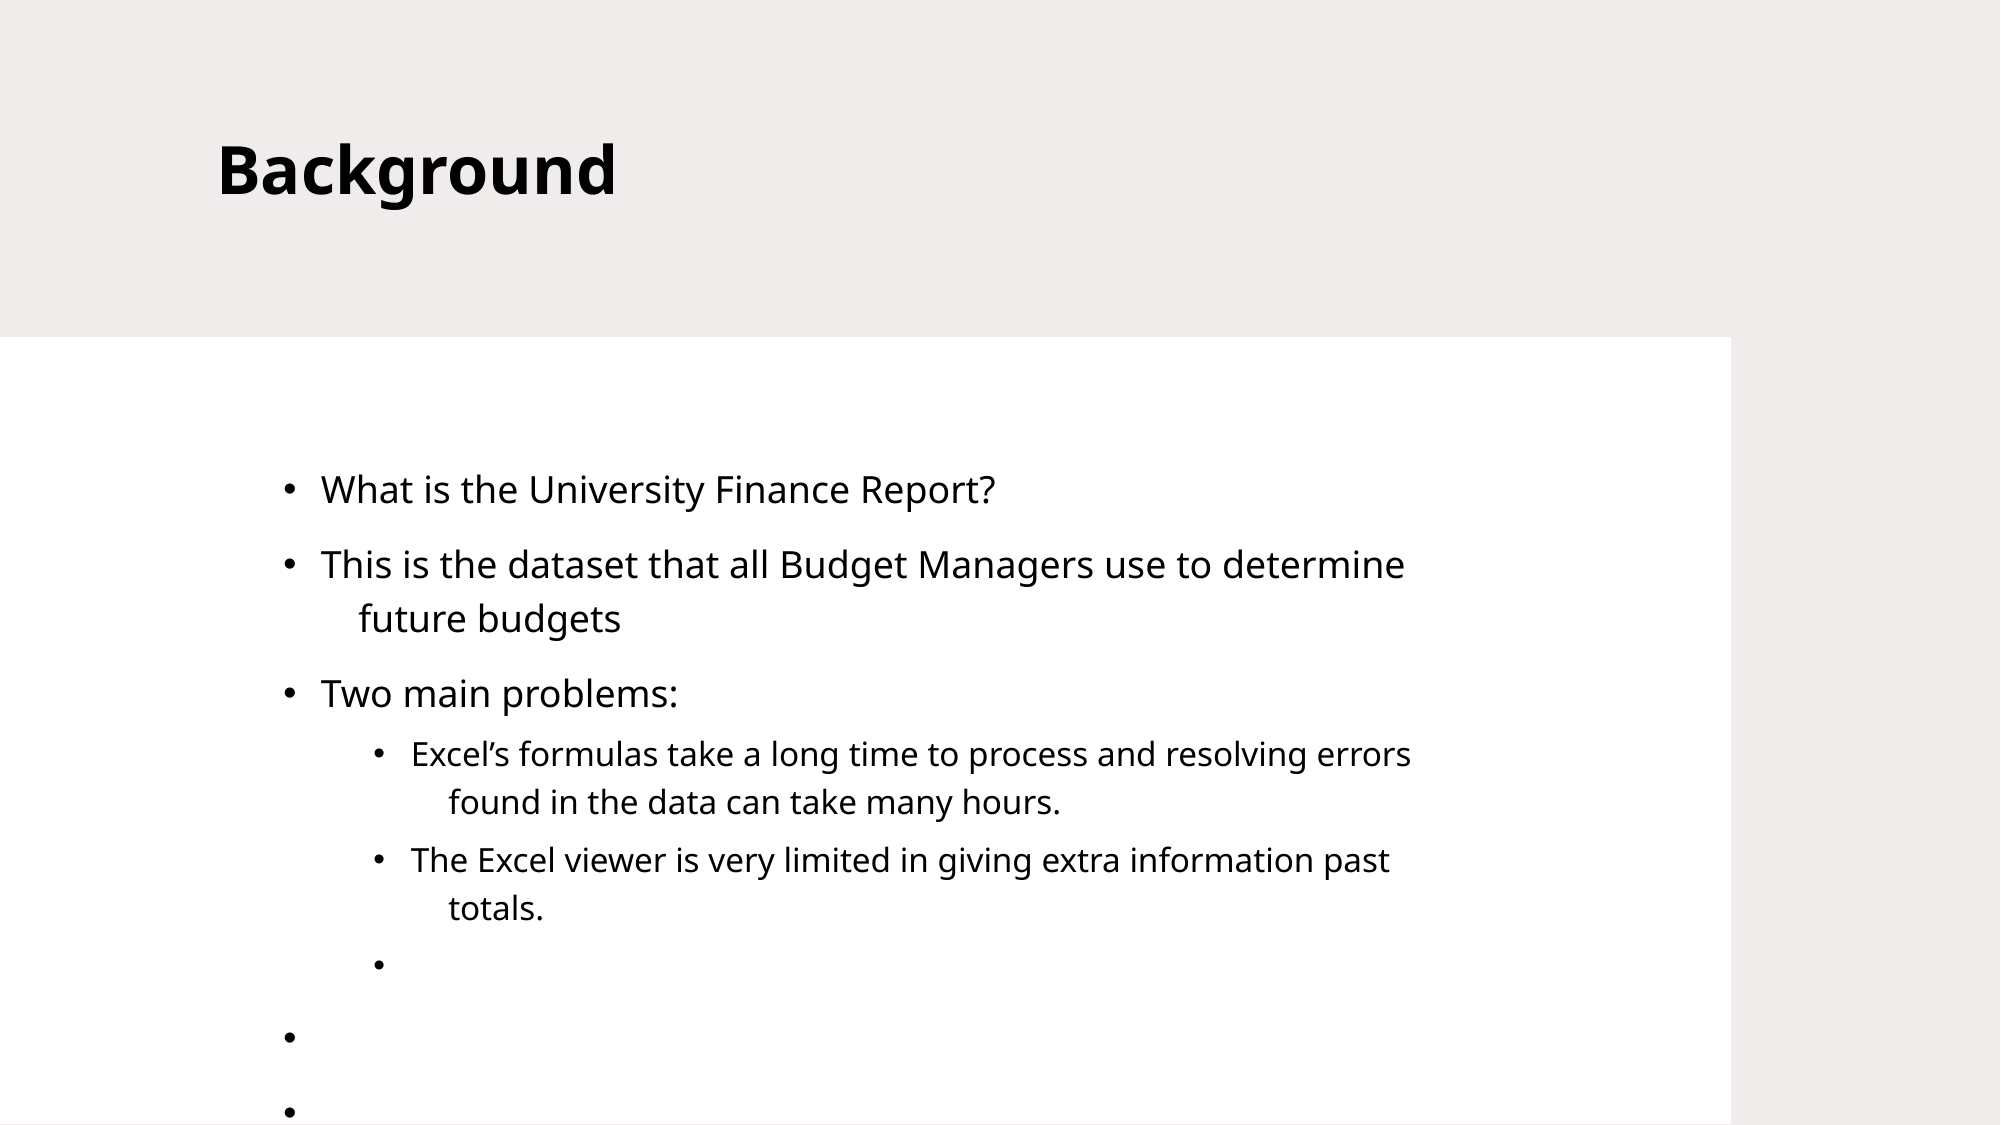

# Background
What is the University Finance Report?
This is the dataset that all Budget Managers use to determine future budgets
Two main problems:
Excel’s formulas take a long time to process and resolving errors found in the data can take many hours.
The Excel viewer is very limited in giving extra information past totals.